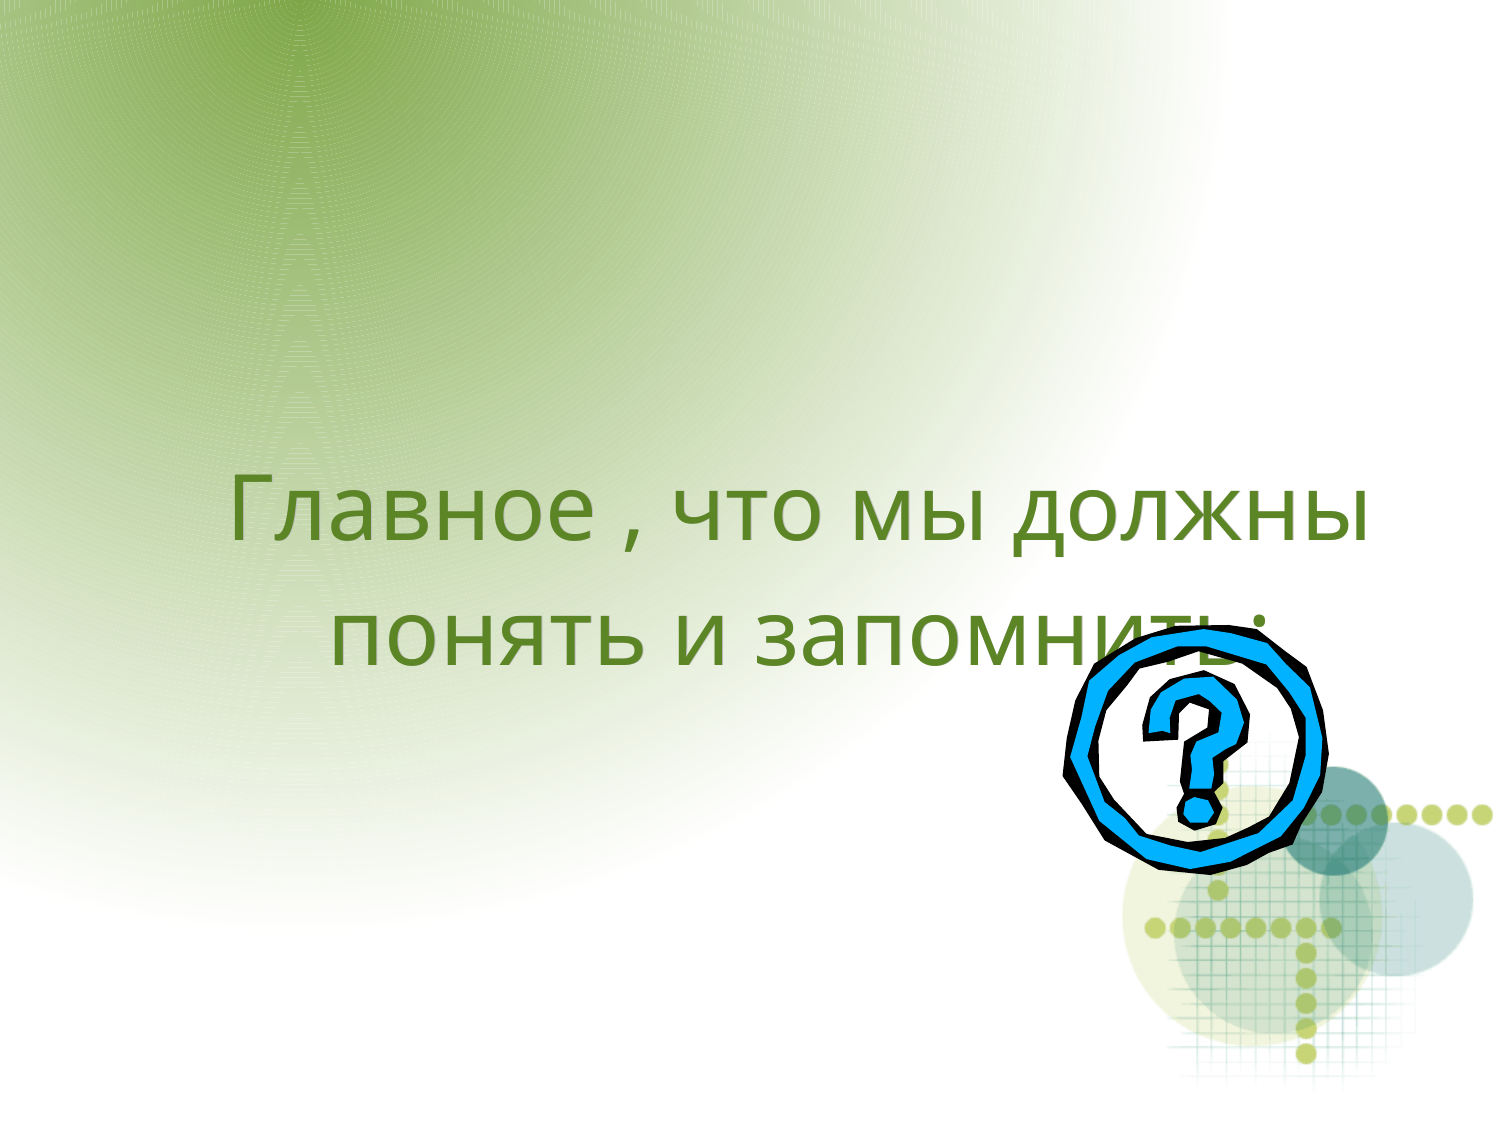

# Главное , что мы должны понять и запомнить: